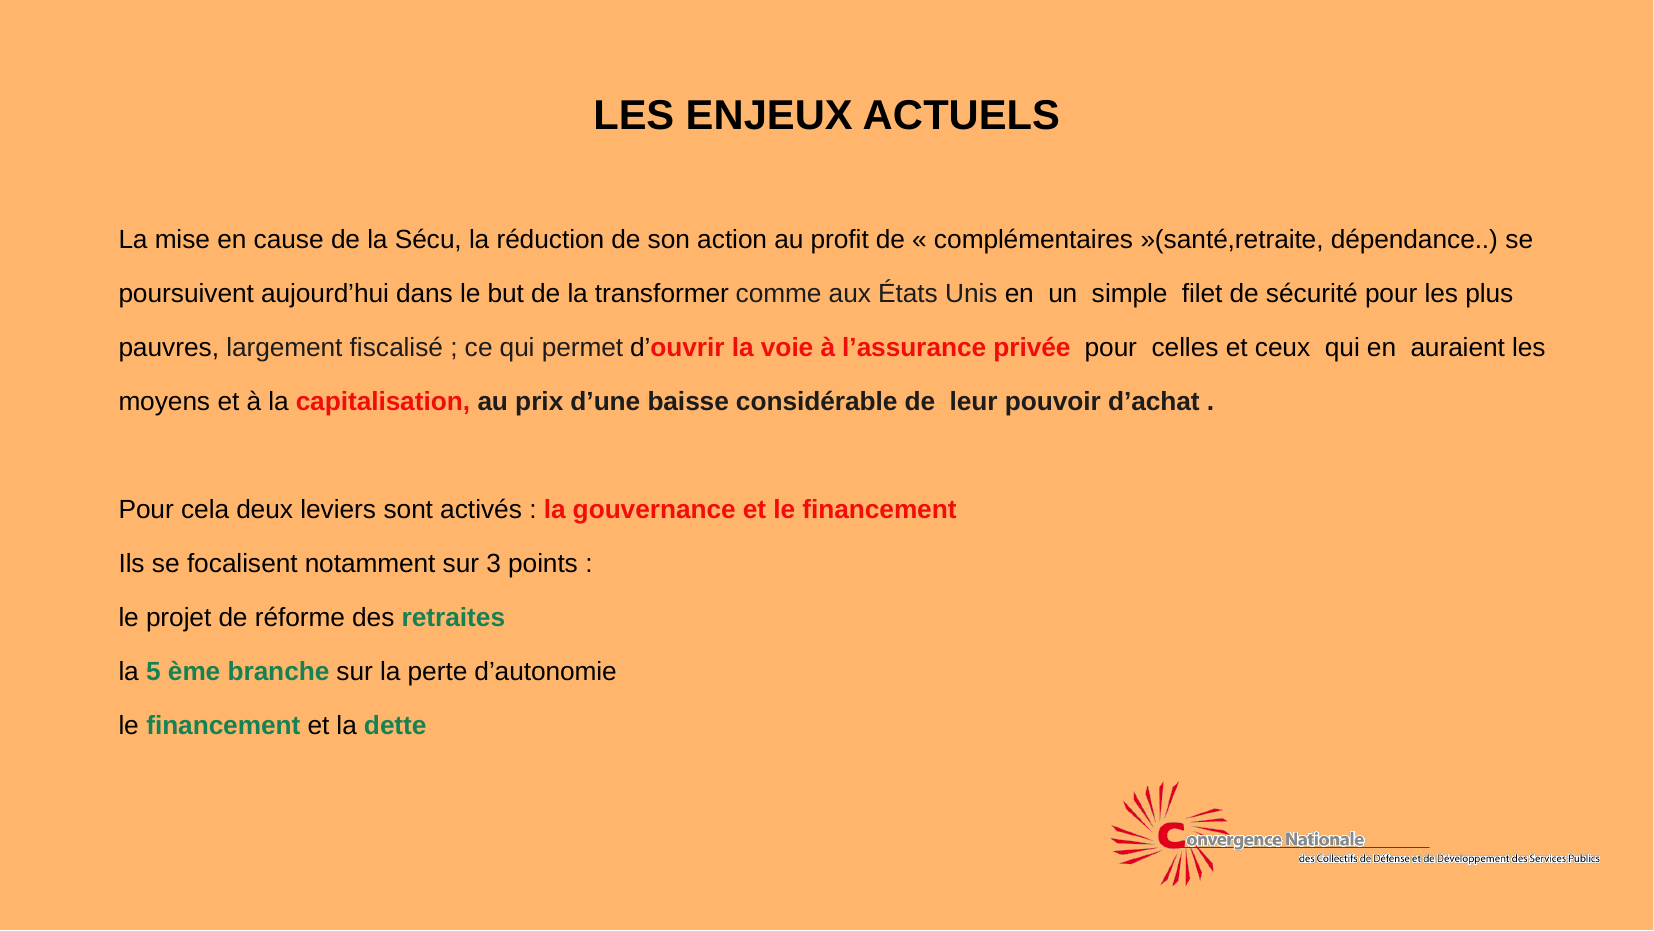

# LES ENJEUX ACTUELS
La mise en cause de la Sécu, la réduction de son action au profit de « complémentaires »(santé,retraite, dépendance..) se
poursuivent aujourd’hui dans le but de la transformer comme aux États Unis en un simple filet de sécurité pour les plus
pauvres, largement fiscalisé ; ce qui permet d’ouvrir la voie à l’assurance privée pour celles et ceux qui en auraient les
moyens et à la capitalisation, au prix d’une baisse considérable de leur pouvoir d’achat .
Pour cela deux leviers sont activés : la gouvernance et le financement
Ils se focalisent notamment sur 3 points :
le projet de réforme des retraites
la 5 ème branche sur la perte d’autonomie
le financement et la dette